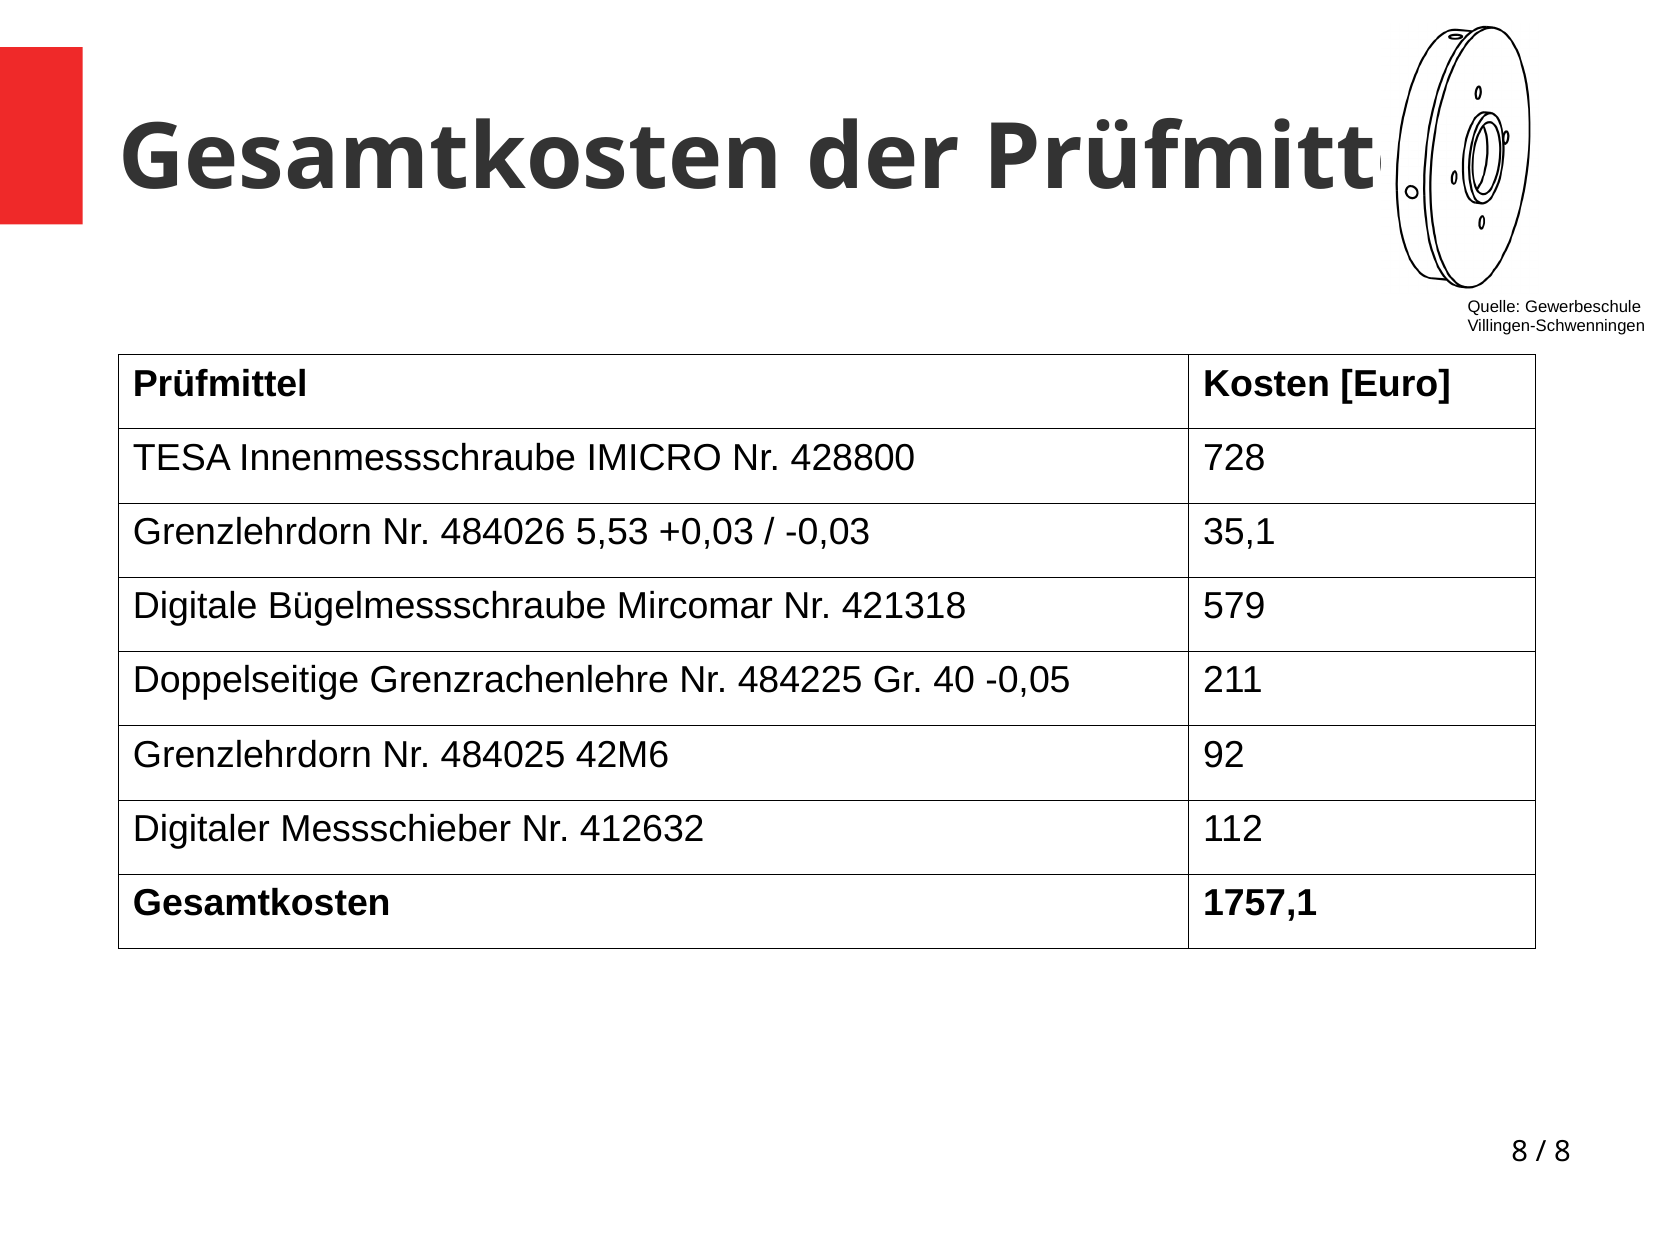

# Gesamtkosten der Prüfmittel
Quelle: Gewerbeschule
Villingen-Schwenningen
| Prüfmittel | Kosten [Euro] |
| --- | --- |
| TESA Innenmessschraube IMICRO Nr. 428800 | 728 |
| Grenzlehrdorn Nr. 484026 5,53 +0,03 / -0,03 | 35,1 |
| Digitale Bügelmessschraube Mircomar Nr. 421318 | 579 |
| Doppelseitige Grenzrachenlehre Nr. 484225 Gr. 40 -0,05 | 211 |
| Grenzlehrdorn Nr. 484025 42M6 | 92 |
| Digitaler Messschieber Nr. 412632 | 112 |
| Gesamtkosten | 1757,1 |
8